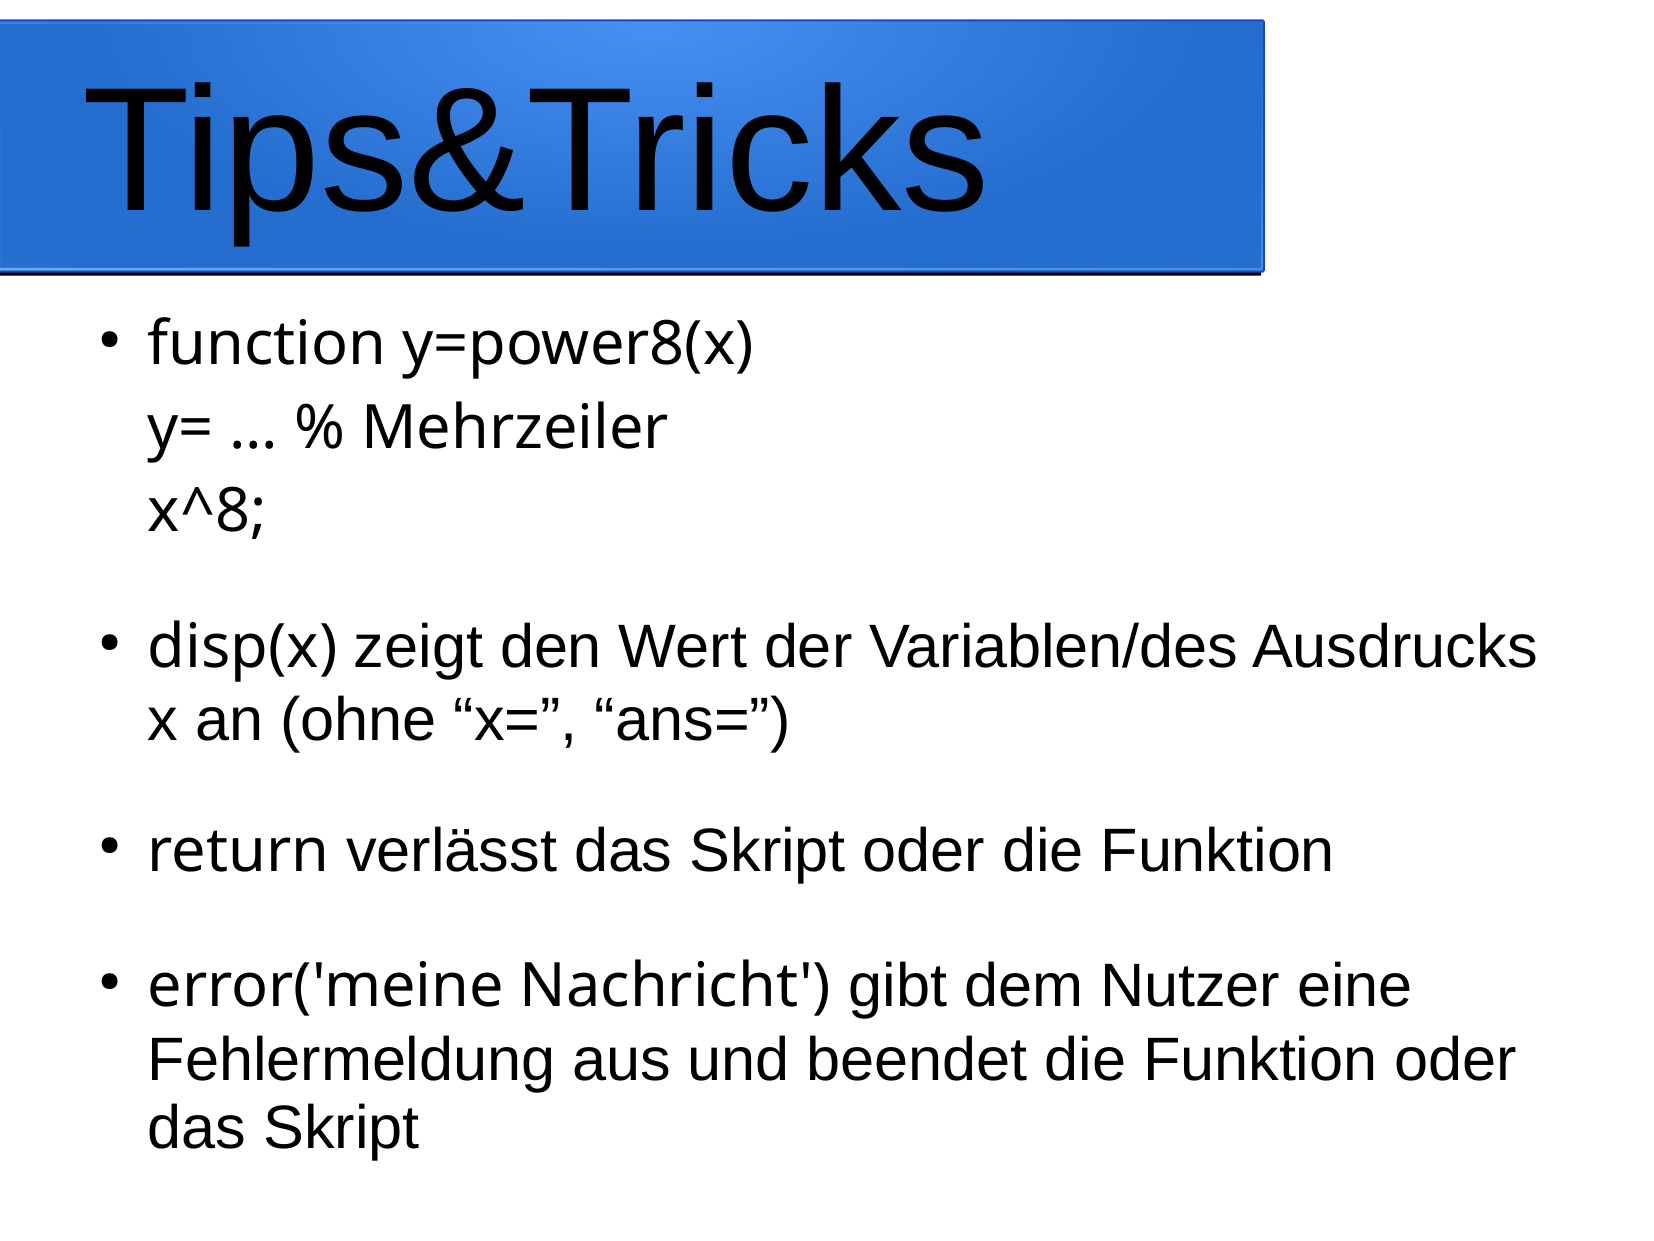

# Tips&Tricks
function y=power8(x)
y= … % Mehrzeiler
x^8;
disp(x) zeigt den Wert der Variablen/des Ausdrucks x an (ohne “x=”, “ans=”)
return verlässt das Skript oder die Funktion
error('meine Nachricht') gibt dem Nutzer eine Fehlermeldung aus und beendet die Funktion oder das Skript